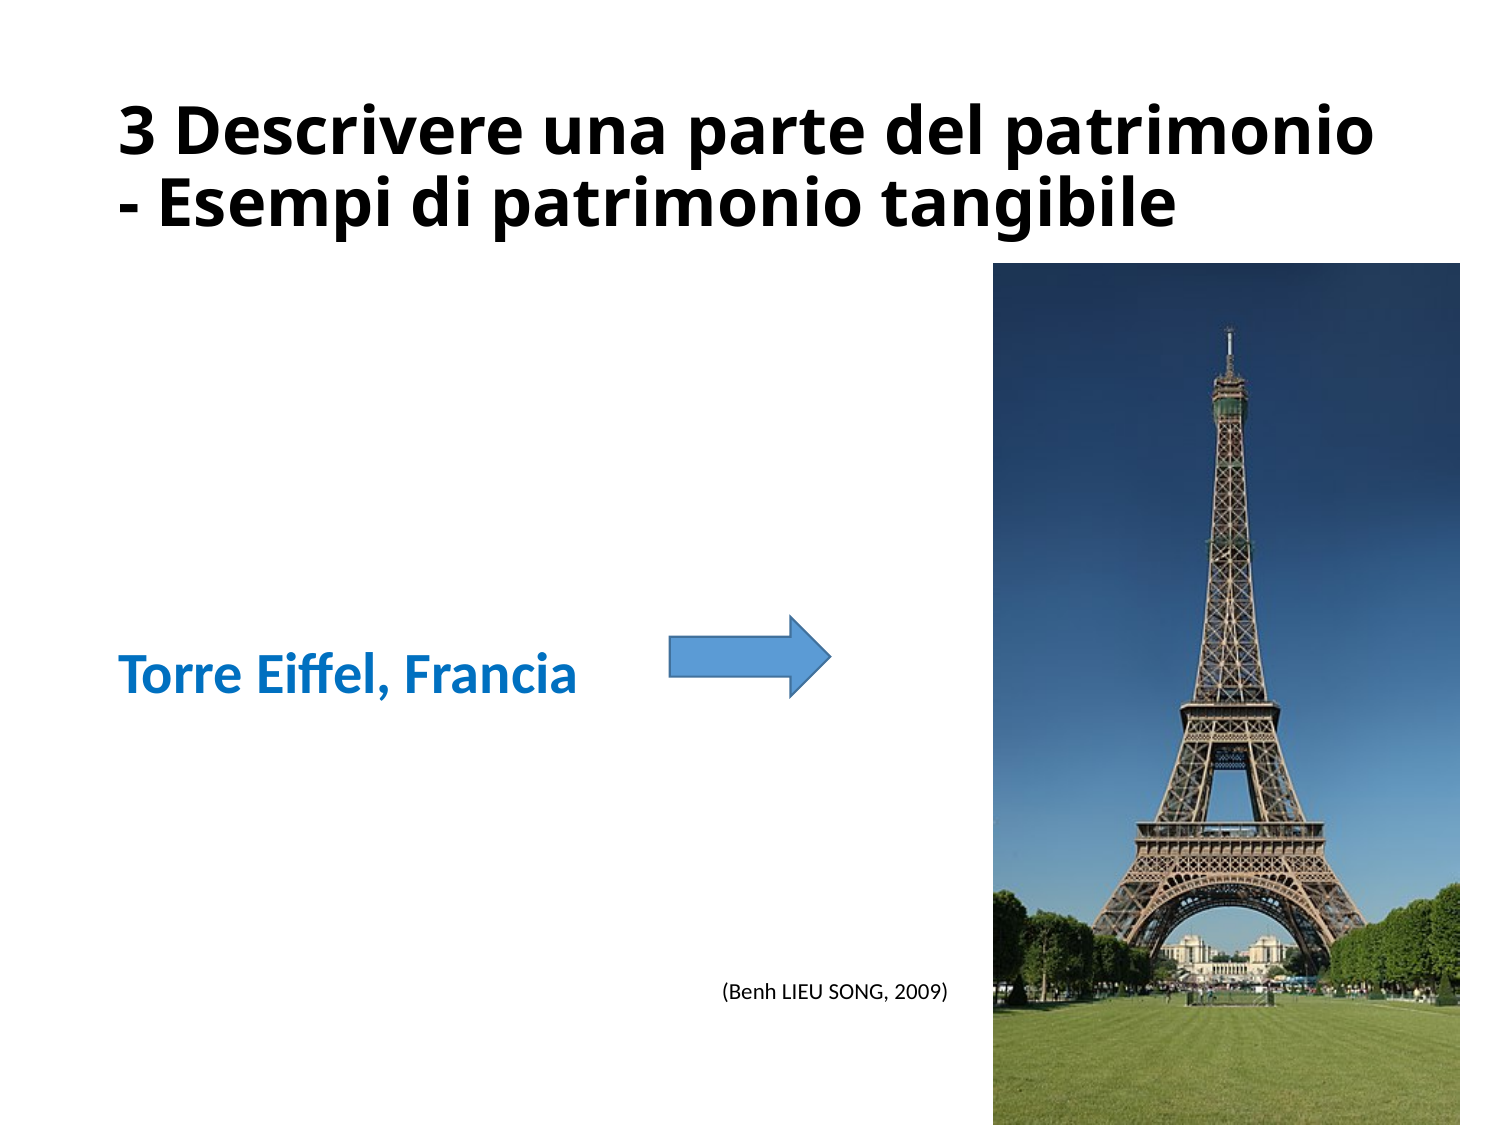

# 3 Descrivere una parte del patrimonio - Esempi di patrimonio tangibile
Torre Eiffel, Francia
 (Benh LIEU SONG, 2009)